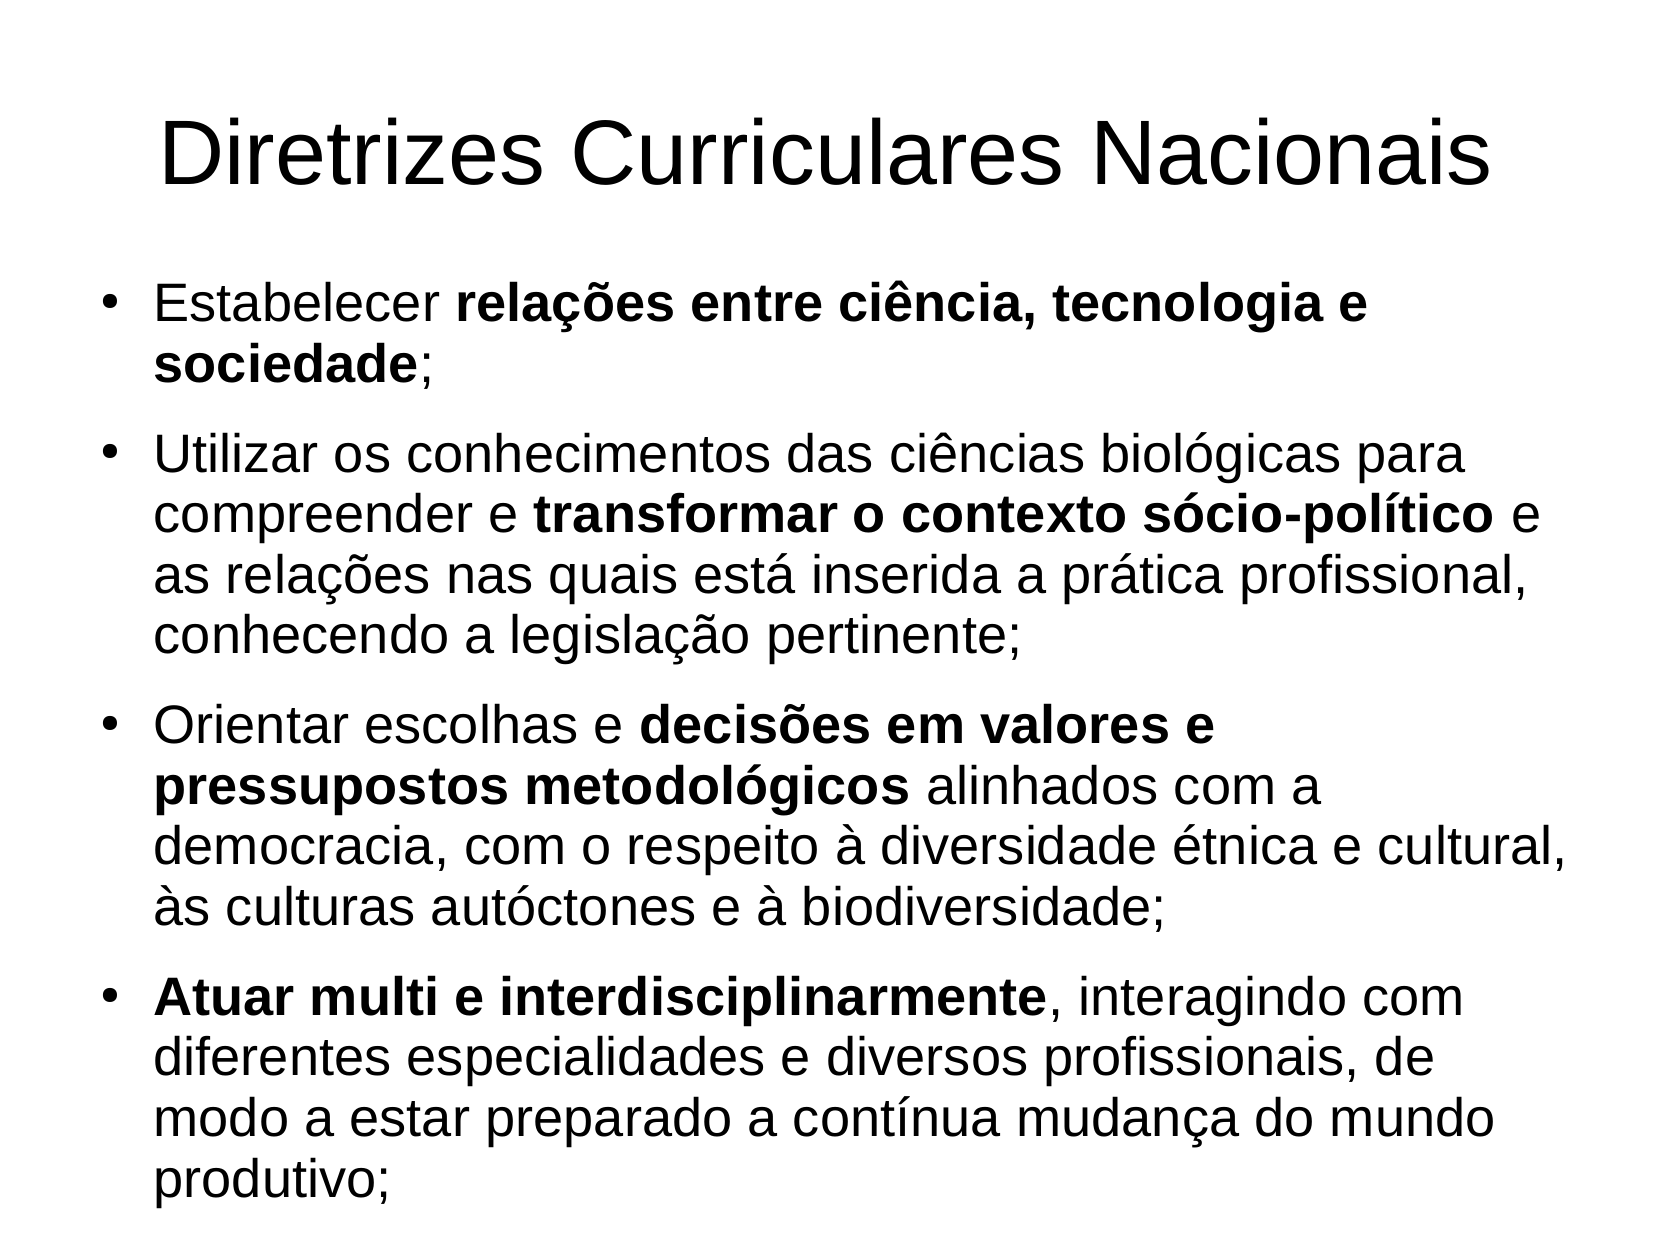

# Diretrizes Curriculares Nacionais
Estabelecer relações entre ciência, tecnologia e sociedade;
Utilizar os conhecimentos das ciências biológicas para compreender e transformar o contexto sócio-político e as relações nas quais está inserida a prática profissional, conhecendo a legislação pertinente;
Orientar escolhas e decisões em valores e pressupostos metodológicos alinhados com a democracia, com o respeito à diversidade étnica e cultural, às culturas autóctones e à biodiversidade;
Atuar multi e interdisciplinarmente, interagindo com diferentes especialidades e diversos profissionais, de modo a estar preparado a contínua mudança do mundo produtivo;